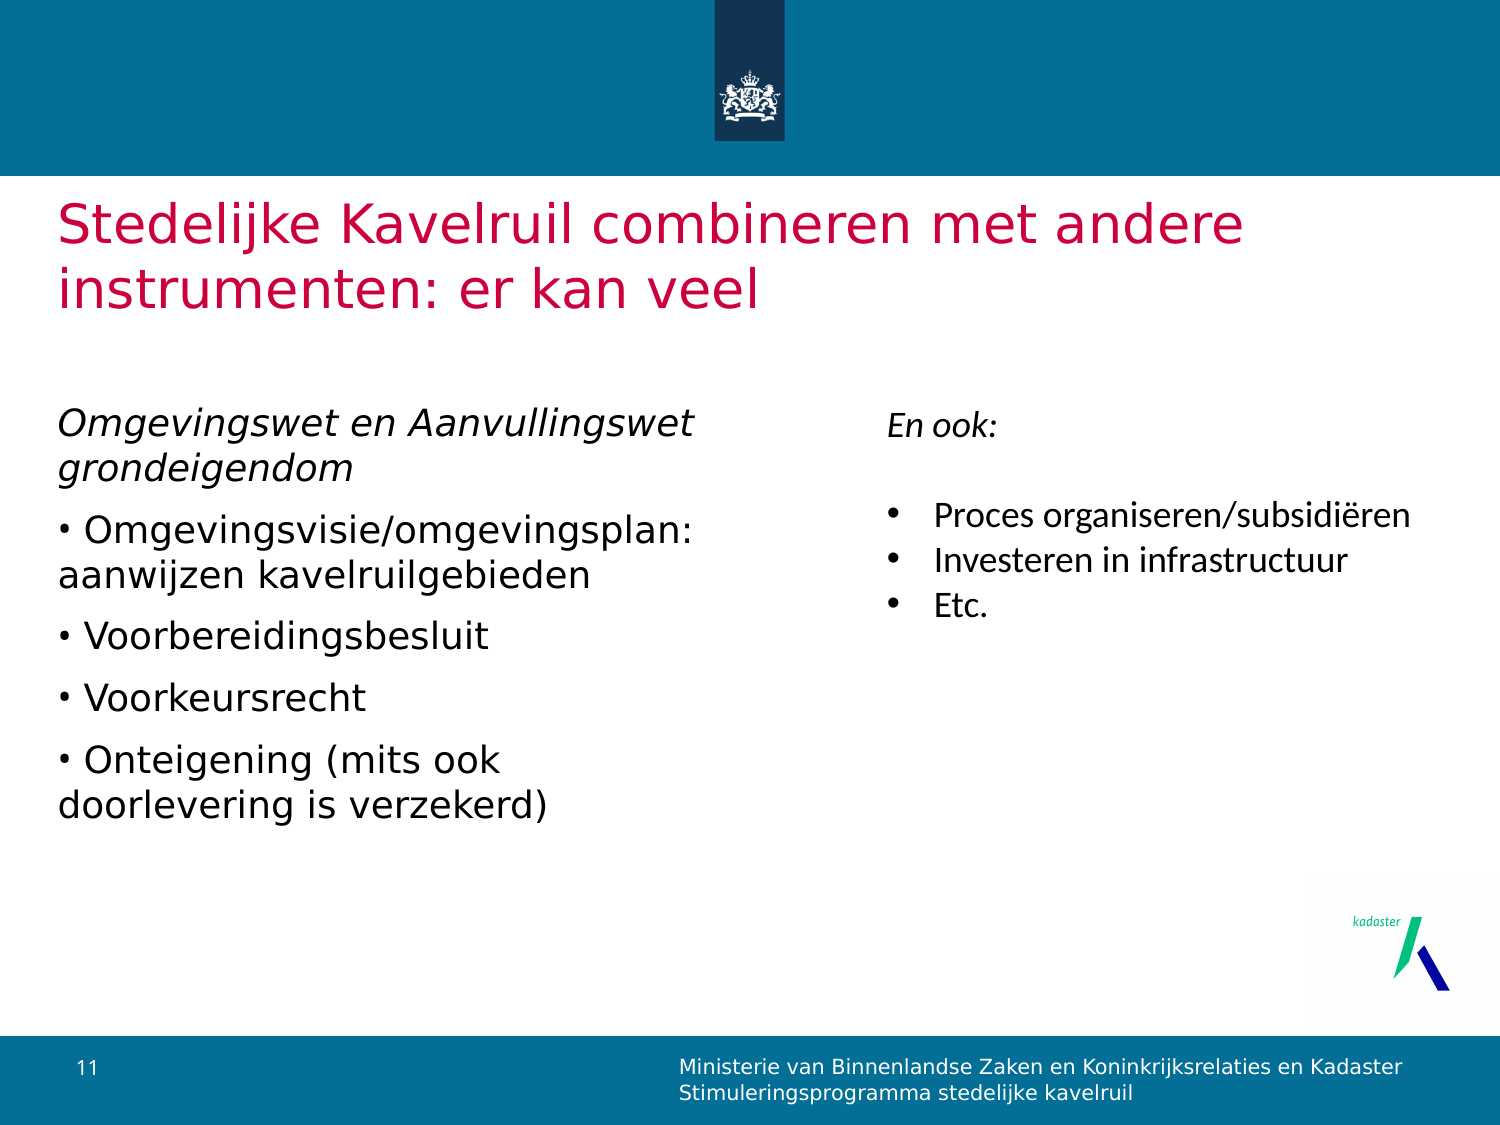

# Stedelijke Kavelruil combineren met andere instrumenten: er kan veel
En ook:
Proces organiseren/subsidiëren
Investeren in infrastructuur
Etc.
Omgevingswet en Aanvullingswet grondeigendom
 Omgevingsvisie/omgevingsplan: aanwijzen kavelruilgebieden
 Voorbereidingsbesluit
 Voorkeursrecht
 Onteigening (mits ook doorlevering is verzekerd)
Ministerie van Binnenlandse Zaken en Koninkrijksrelaties en Kadaster
Stimuleringsprogramma stedelijke kavelruil